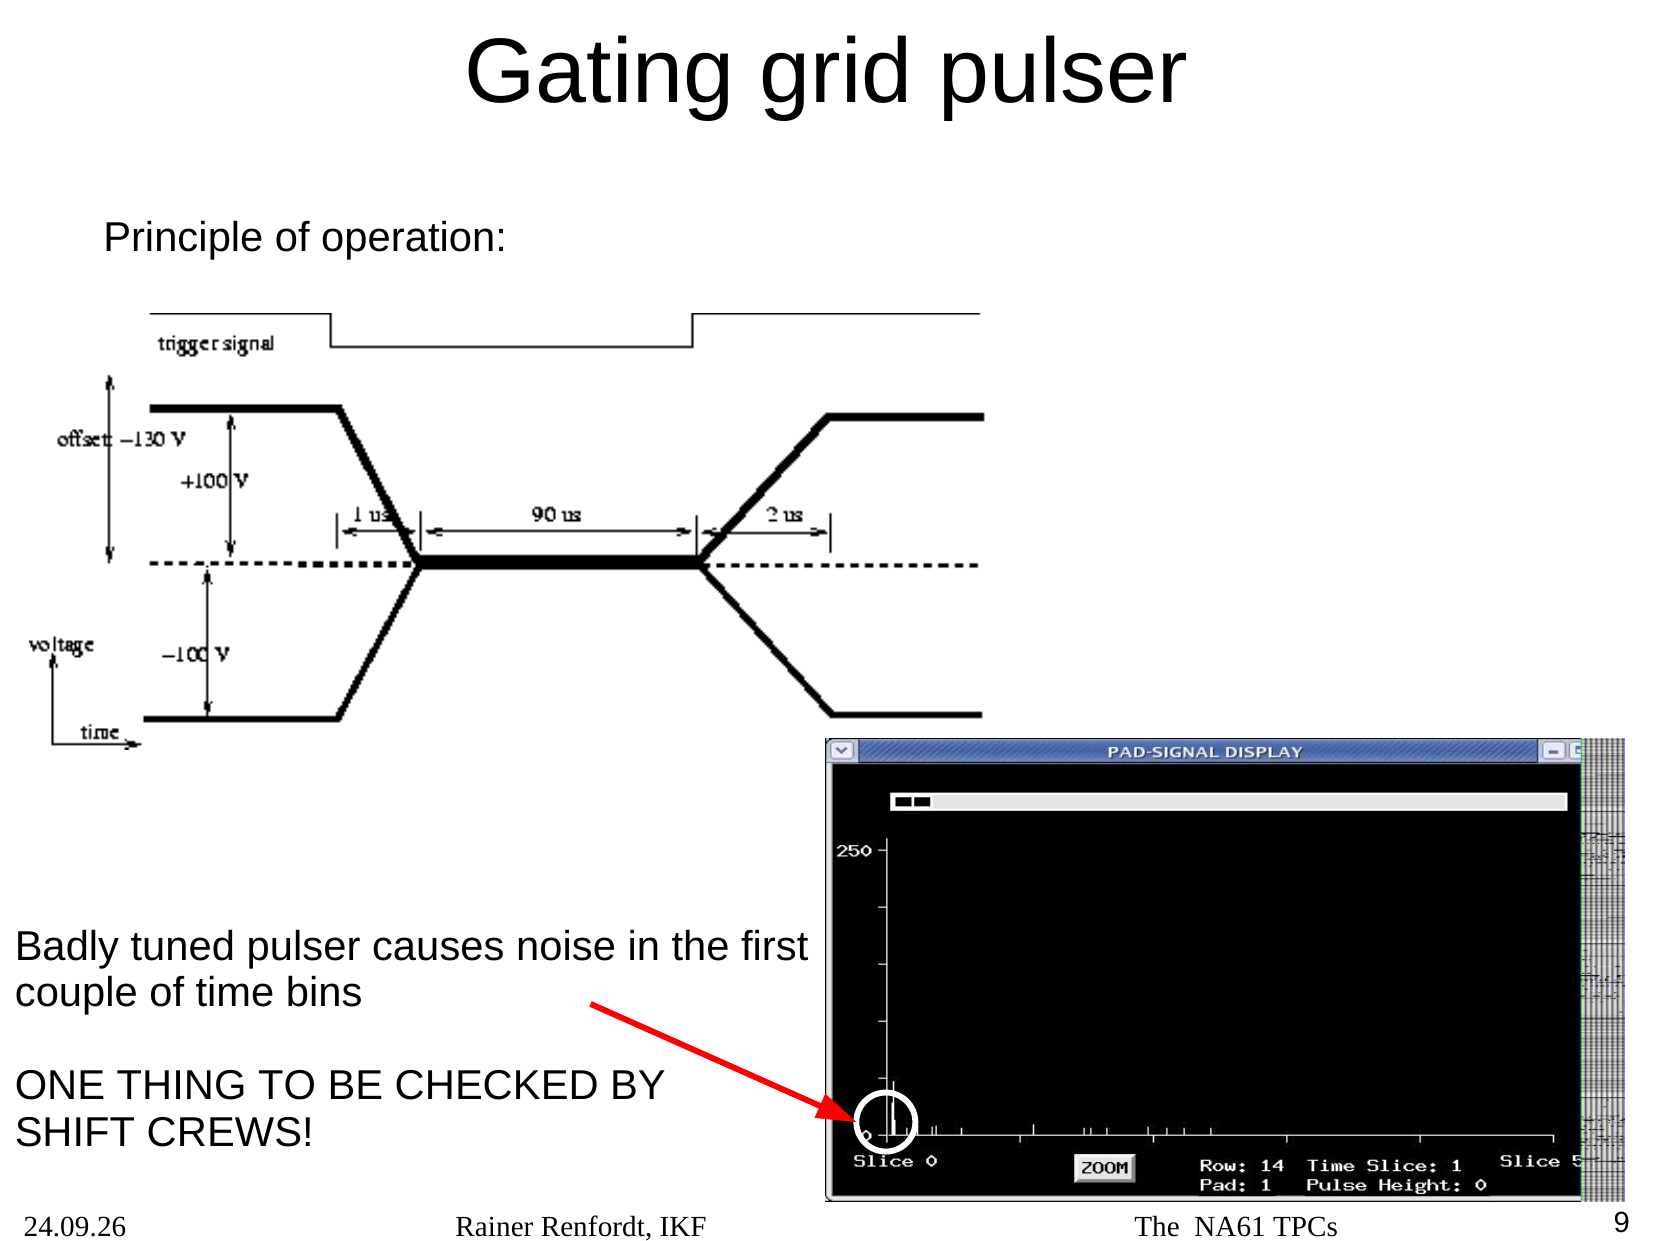

# Gating grid pulser
Principle of operation:
Badly tuned pulser causes noise in the first
couple of time bins
ONE THING TO BE CHECKED BY
SHIFT CREWS!